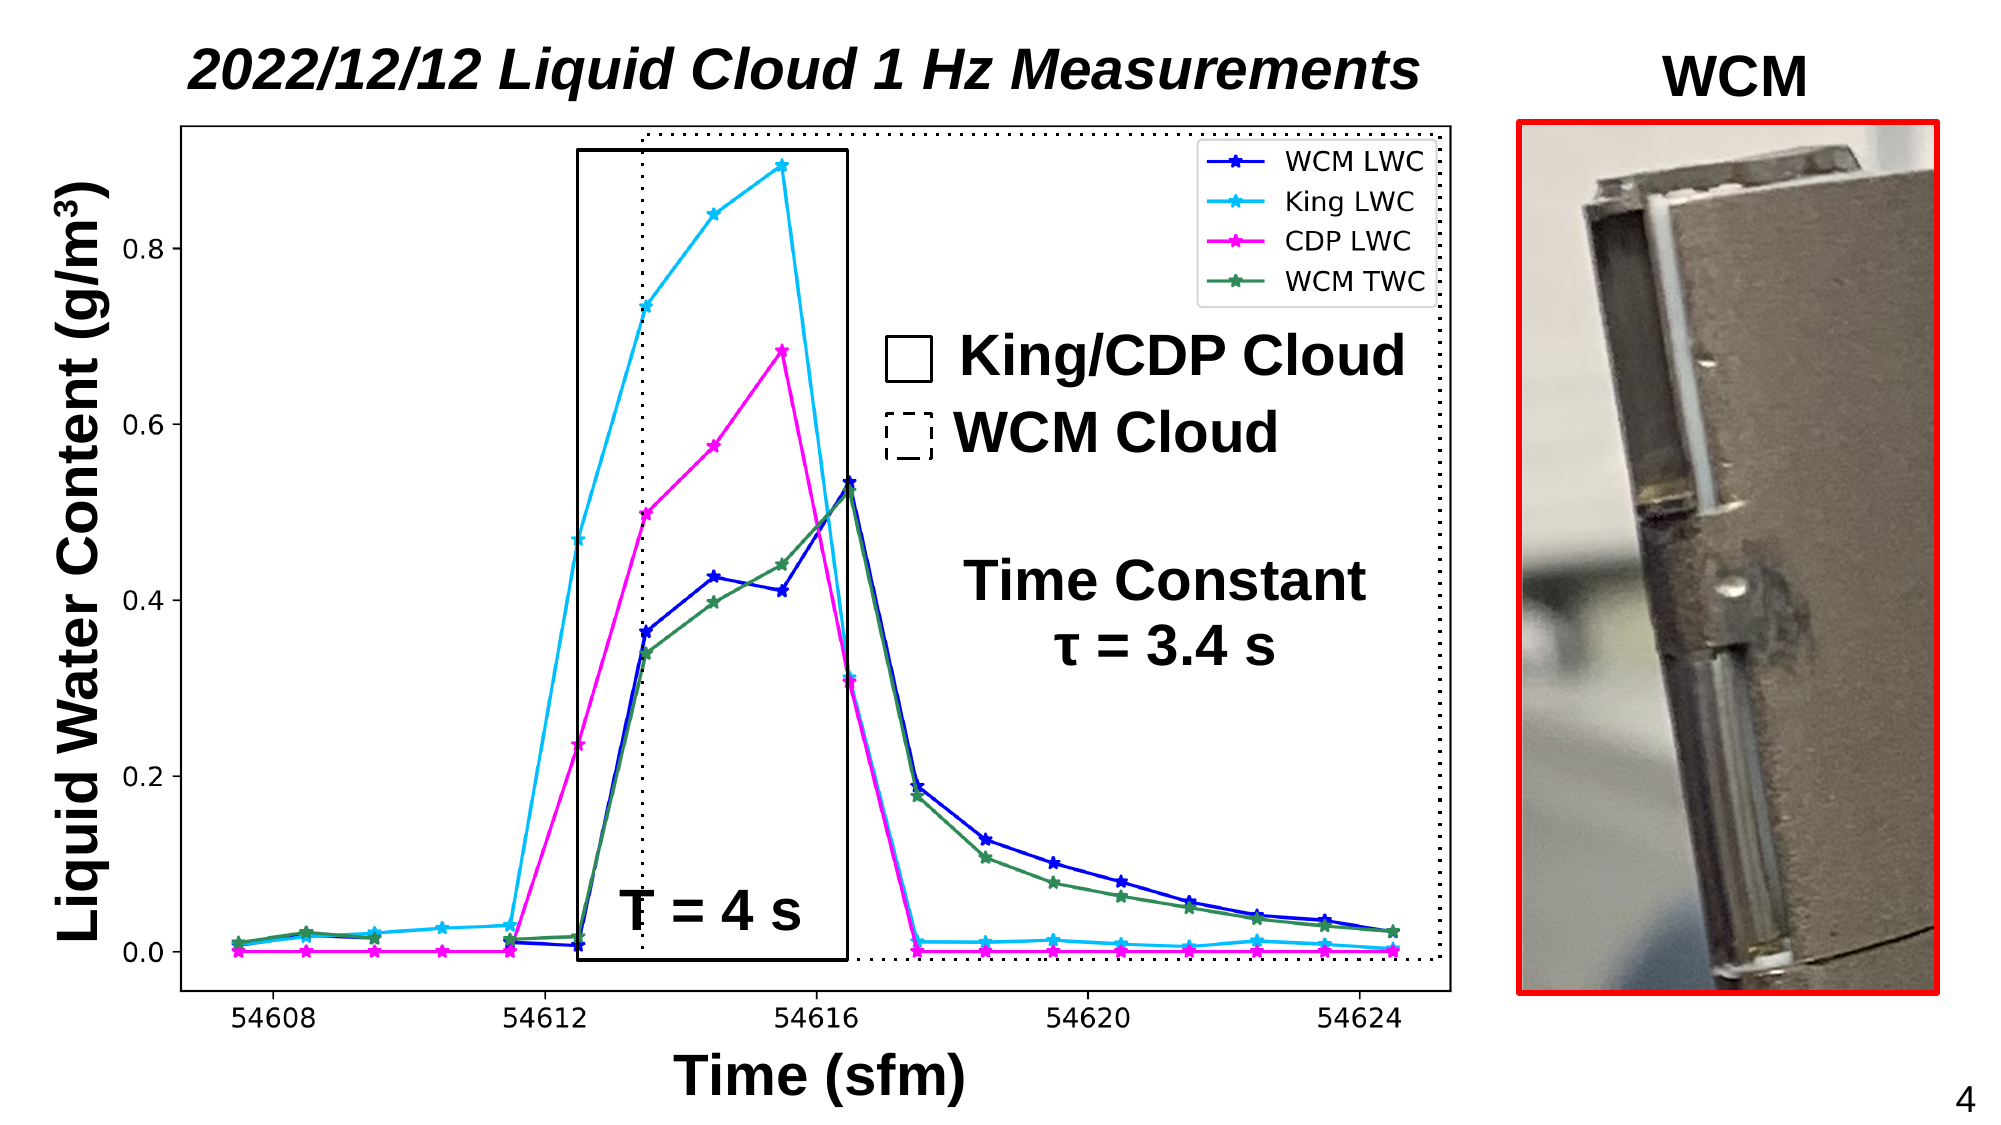

2022/12/12 Liquid Cloud 1 Hz Measurements
WCM
King/CDP Cloud
WCM Cloud
Liquid Water Content (g/m3)
Time Constant
τ = 3.4 s
T = 4 s
Time (sfm)